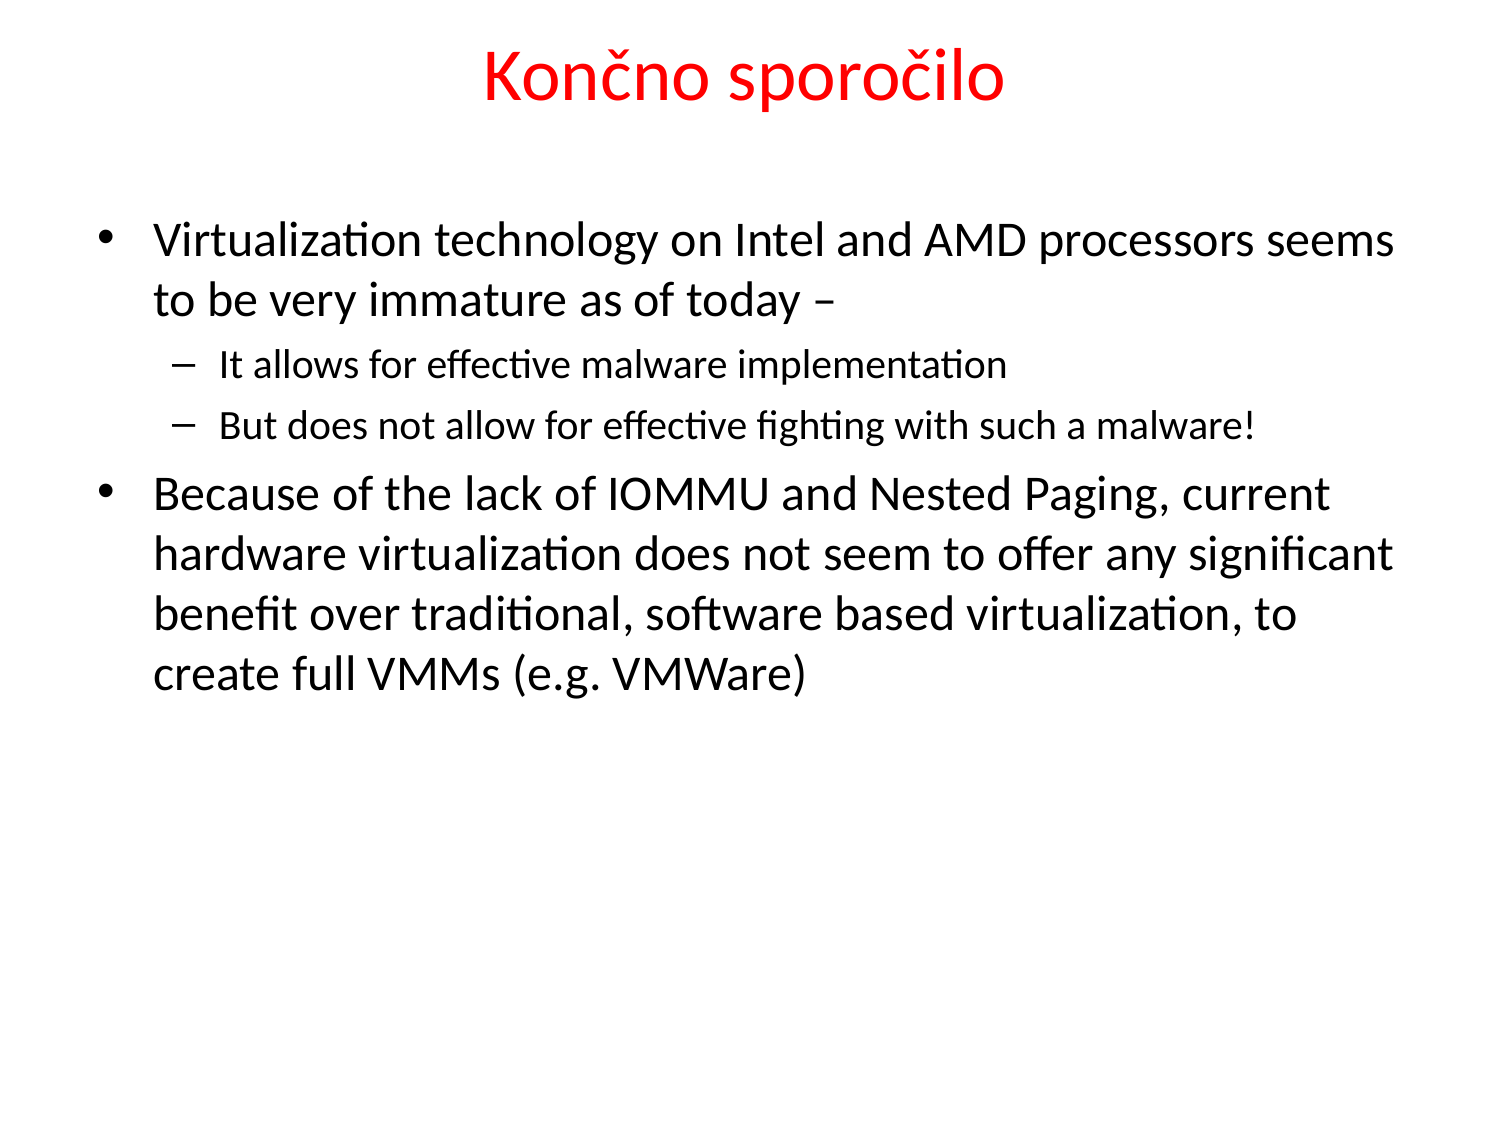

# Končno sporočilo
Virtualization technology on Intel and AMD processors seems to be very immature as of today –
It allows for effective malware implementation
But does not allow for effective fighting with such a malware!
Because of the lack of IOMMU and Nested Paging, current hardware virtualization does not seem to offer any significant benefit over traditional, software based virtualization, to create full VMMs (e.g. VMWare)